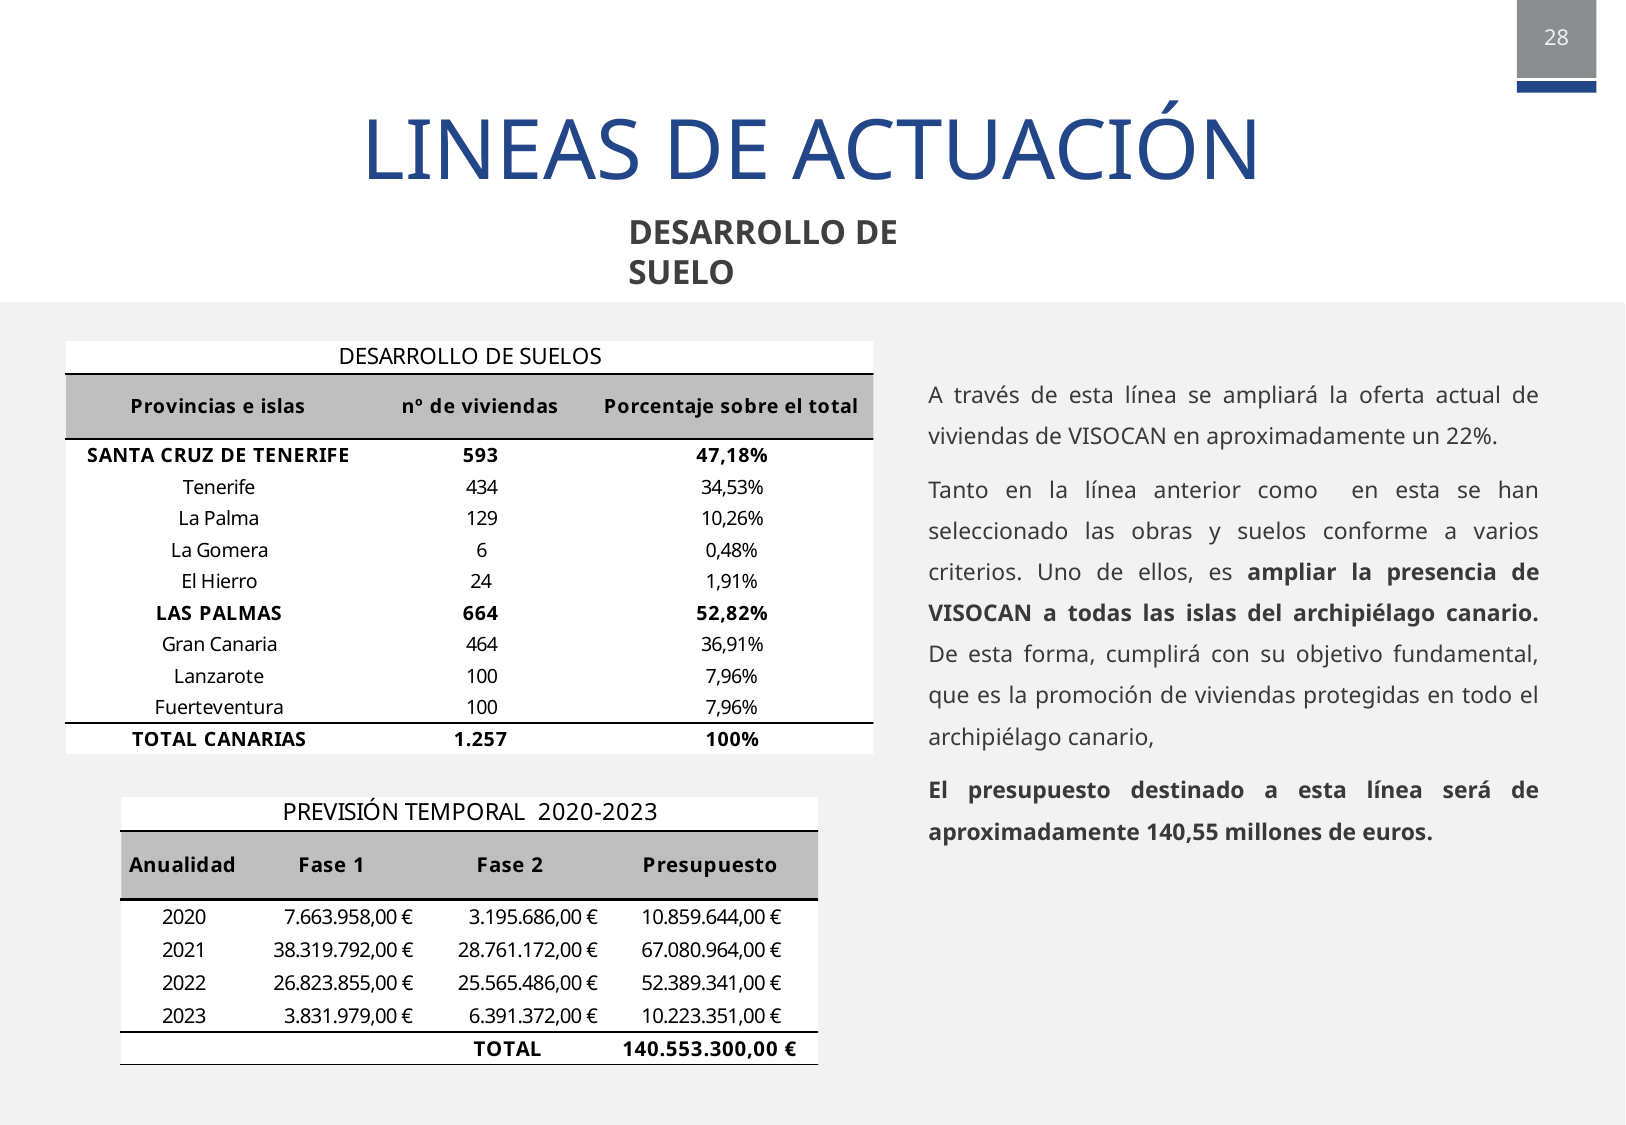

# LINEAS DE ACTUACIÓN
DESARROLLO DE SUELO
A través de esta línea se ampliará la oferta actual de viviendas de VISOCAN en aproximadamente un 22%.
Tanto en la línea anterior como en esta se han seleccionado las obras y suelos conforme a varios criterios. Uno de ellos, es ampliar la presencia de VISOCAN a todas las islas del archipiélago canario. De esta forma, cumplirá con su objetivo fundamental, que es la promoción de viviendas protegidas en todo el archipiélago canario,
El presupuesto destinado a esta línea será de aproximadamente 140,55 millones de euros.